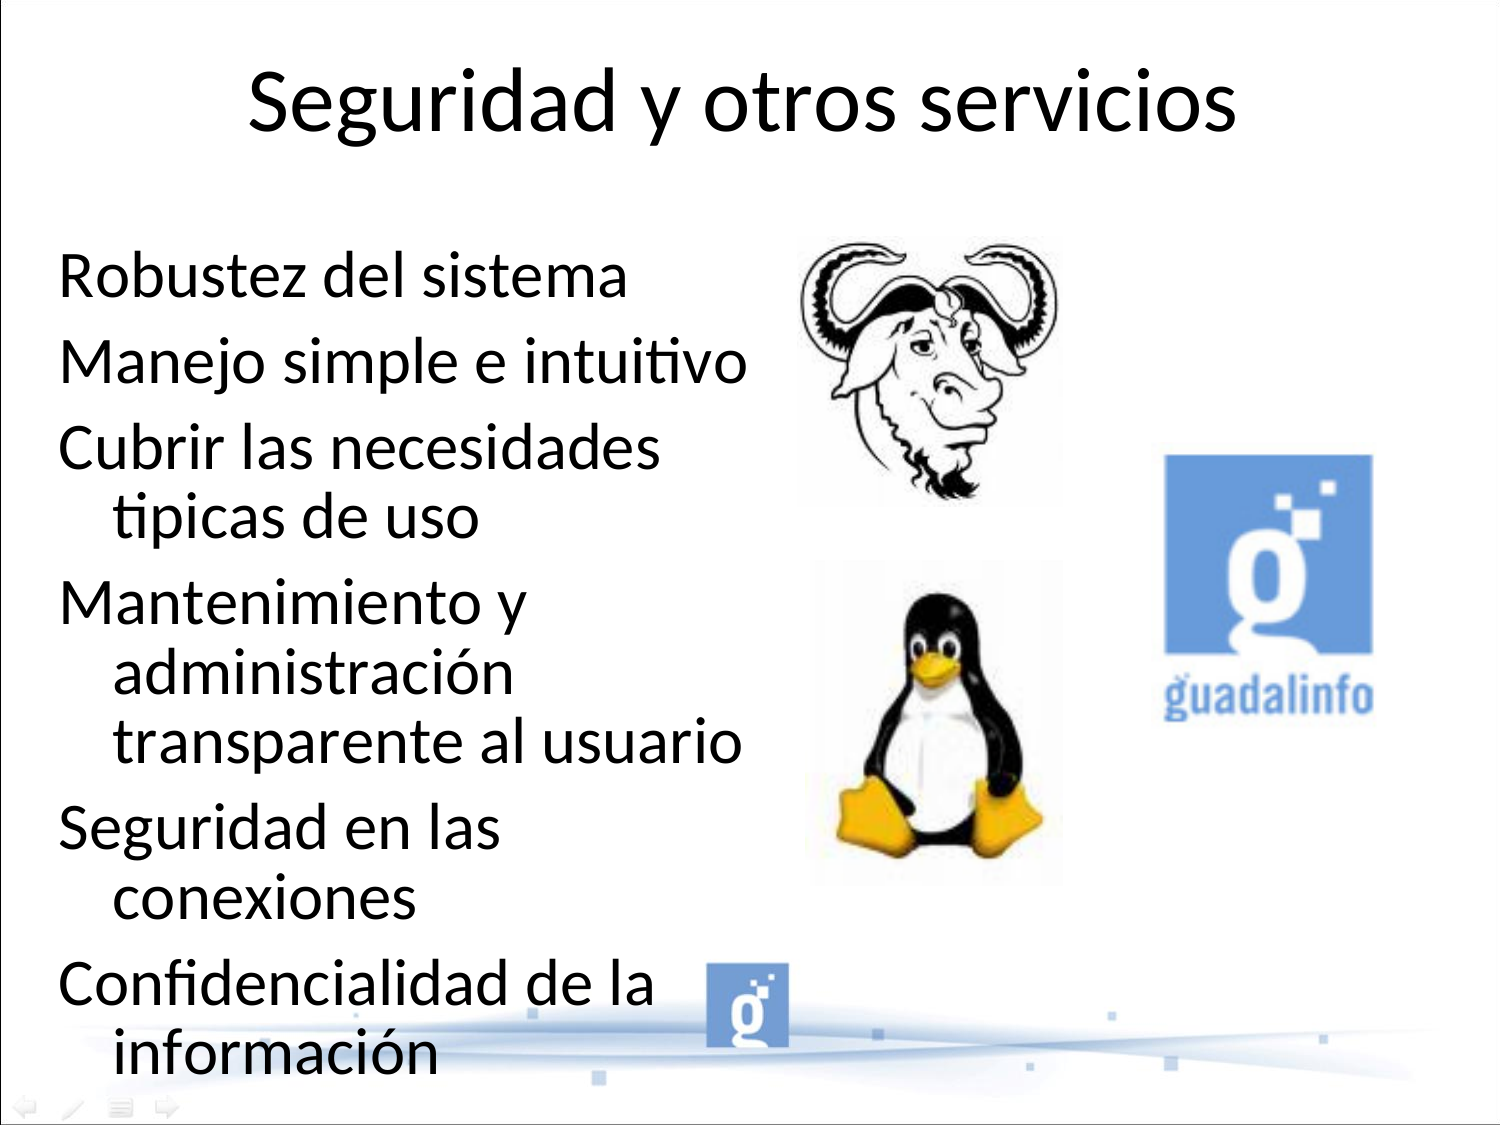

# Seguridad y otros servicios
Robustez del sistema
Manejo simple e intuitivo
Cubrir las necesidades tipicas de uso
Mantenimiento y administración transparente al usuario
Seguridad en las conexiones
Confidencialidad de la información